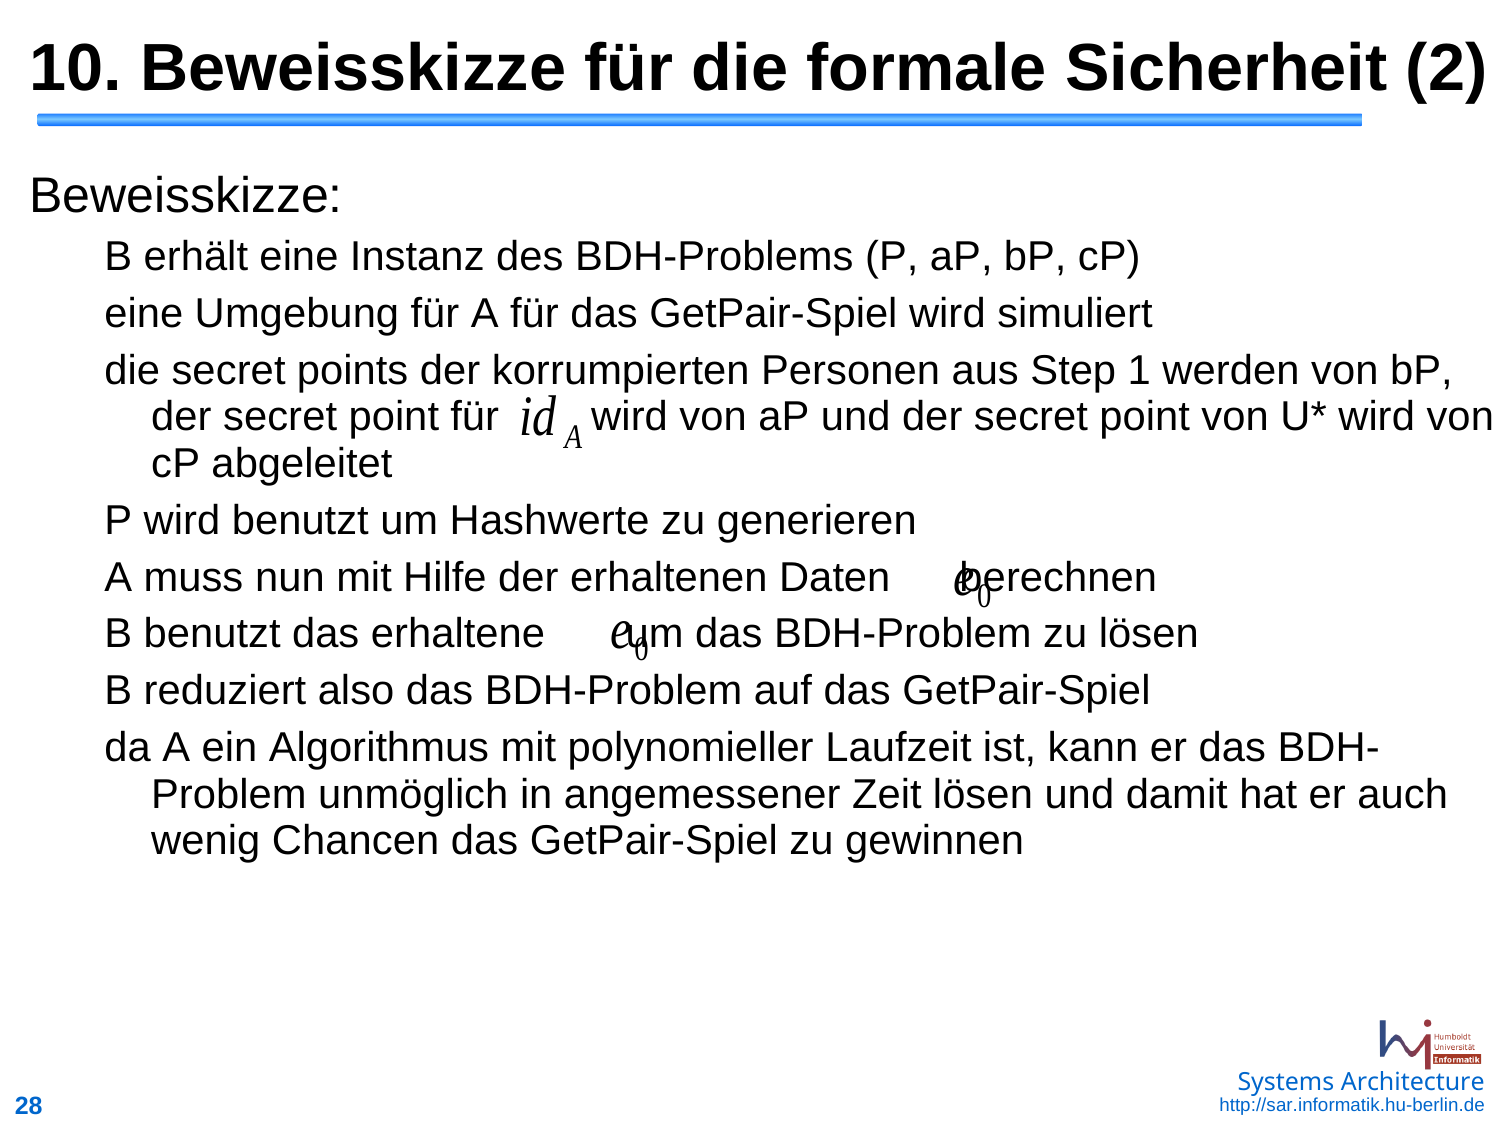

# 10. Beweisskizze für die formale Sicherheit (2)
Beweisskizze:
B erhält eine Instanz des BDH-Problems (P, aP, bP, cP)
eine Umgebung für A für das GetPair-Spiel wird simuliert
die secret points der korrumpierten Personen aus Step 1 werden von bP, der secret point für wird von aP und der secret point von U* wird von cP abgeleitet
P wird benutzt um Hashwerte zu generieren
A muss nun mit Hilfe der erhaltenen Daten berechnen
B benutzt das erhaltene um das BDH-Problem zu lösen
B reduziert also das BDH-Problem auf das GetPair-Spiel
da A ein Algorithmus mit polynomieller Laufzeit ist, kann er das BDH-Problem unmöglich in angemessener Zeit lösen und damit hat er auch wenig Chancen das GetPair-Spiel zu gewinnen